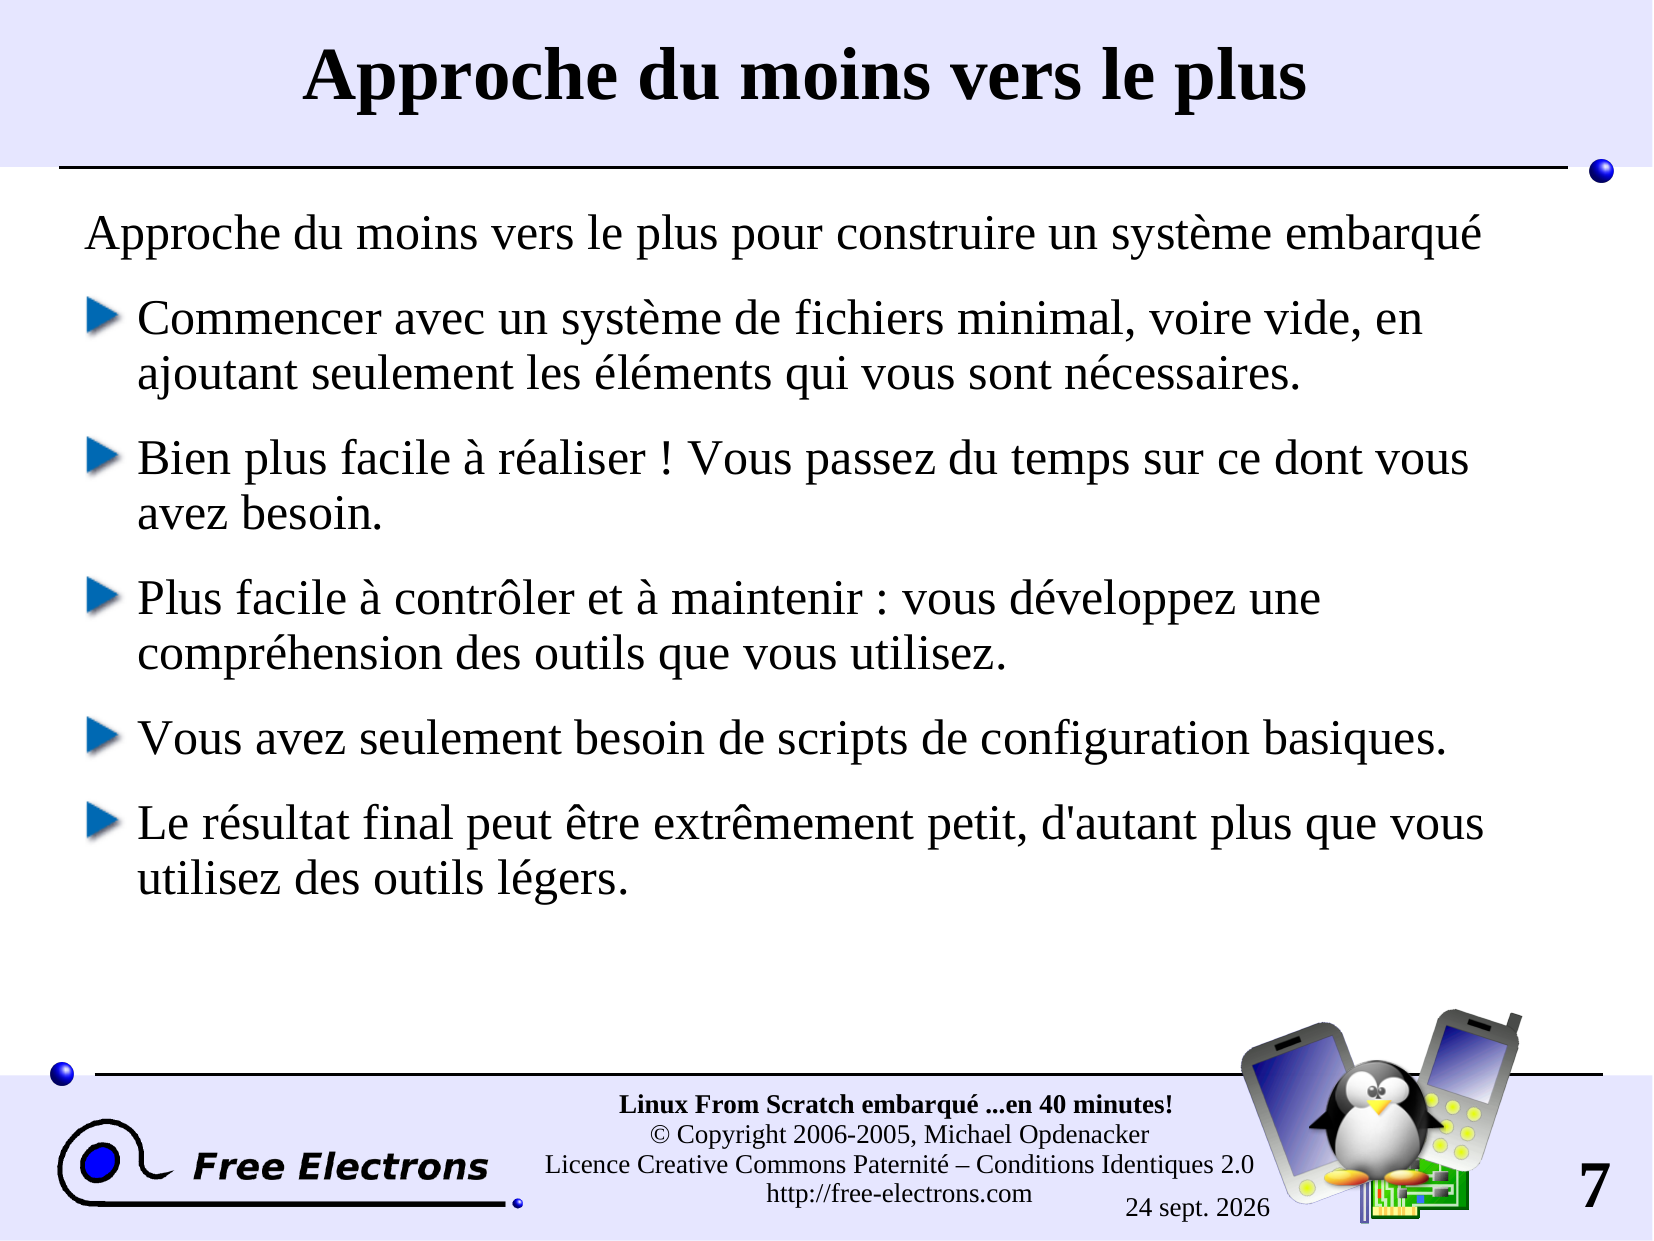

# Approche du moins vers le plus
Approche du moins vers le plus pour construire un système embarqué
Commencer avec un système de fichiers minimal, voire vide, en ajoutant seulement les éléments qui vous sont nécessaires.
Bien plus facile à réaliser ! Vous passez du temps sur ce dont vous avez besoin.
Plus facile à contrôler et à maintenir : vous développez une compréhension des outils que vous utilisez.
Vous avez seulement besoin de scripts de configuration basiques.
Le résultat final peut être extrêmement petit, d'autant plus que vous utilisez des outils légers.